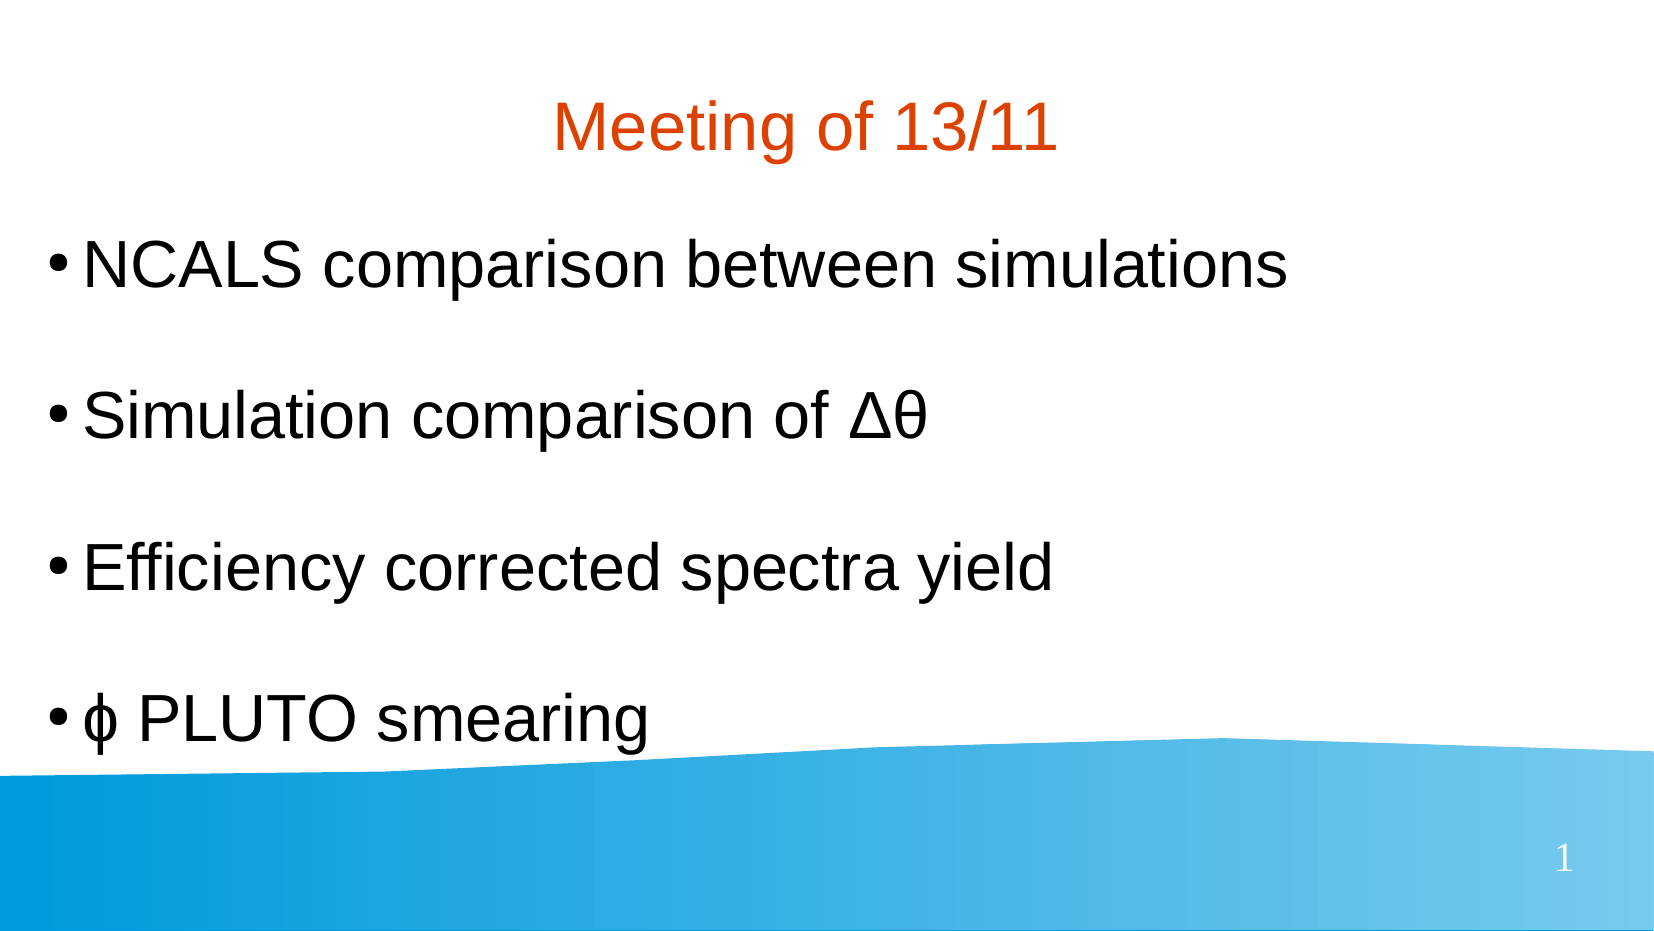

# Meeting of 13/11
NCALS comparison between simulations
Simulation comparison of Δθ
Efficiency corrected spectra yield
ɸ PLUTO smearing
1